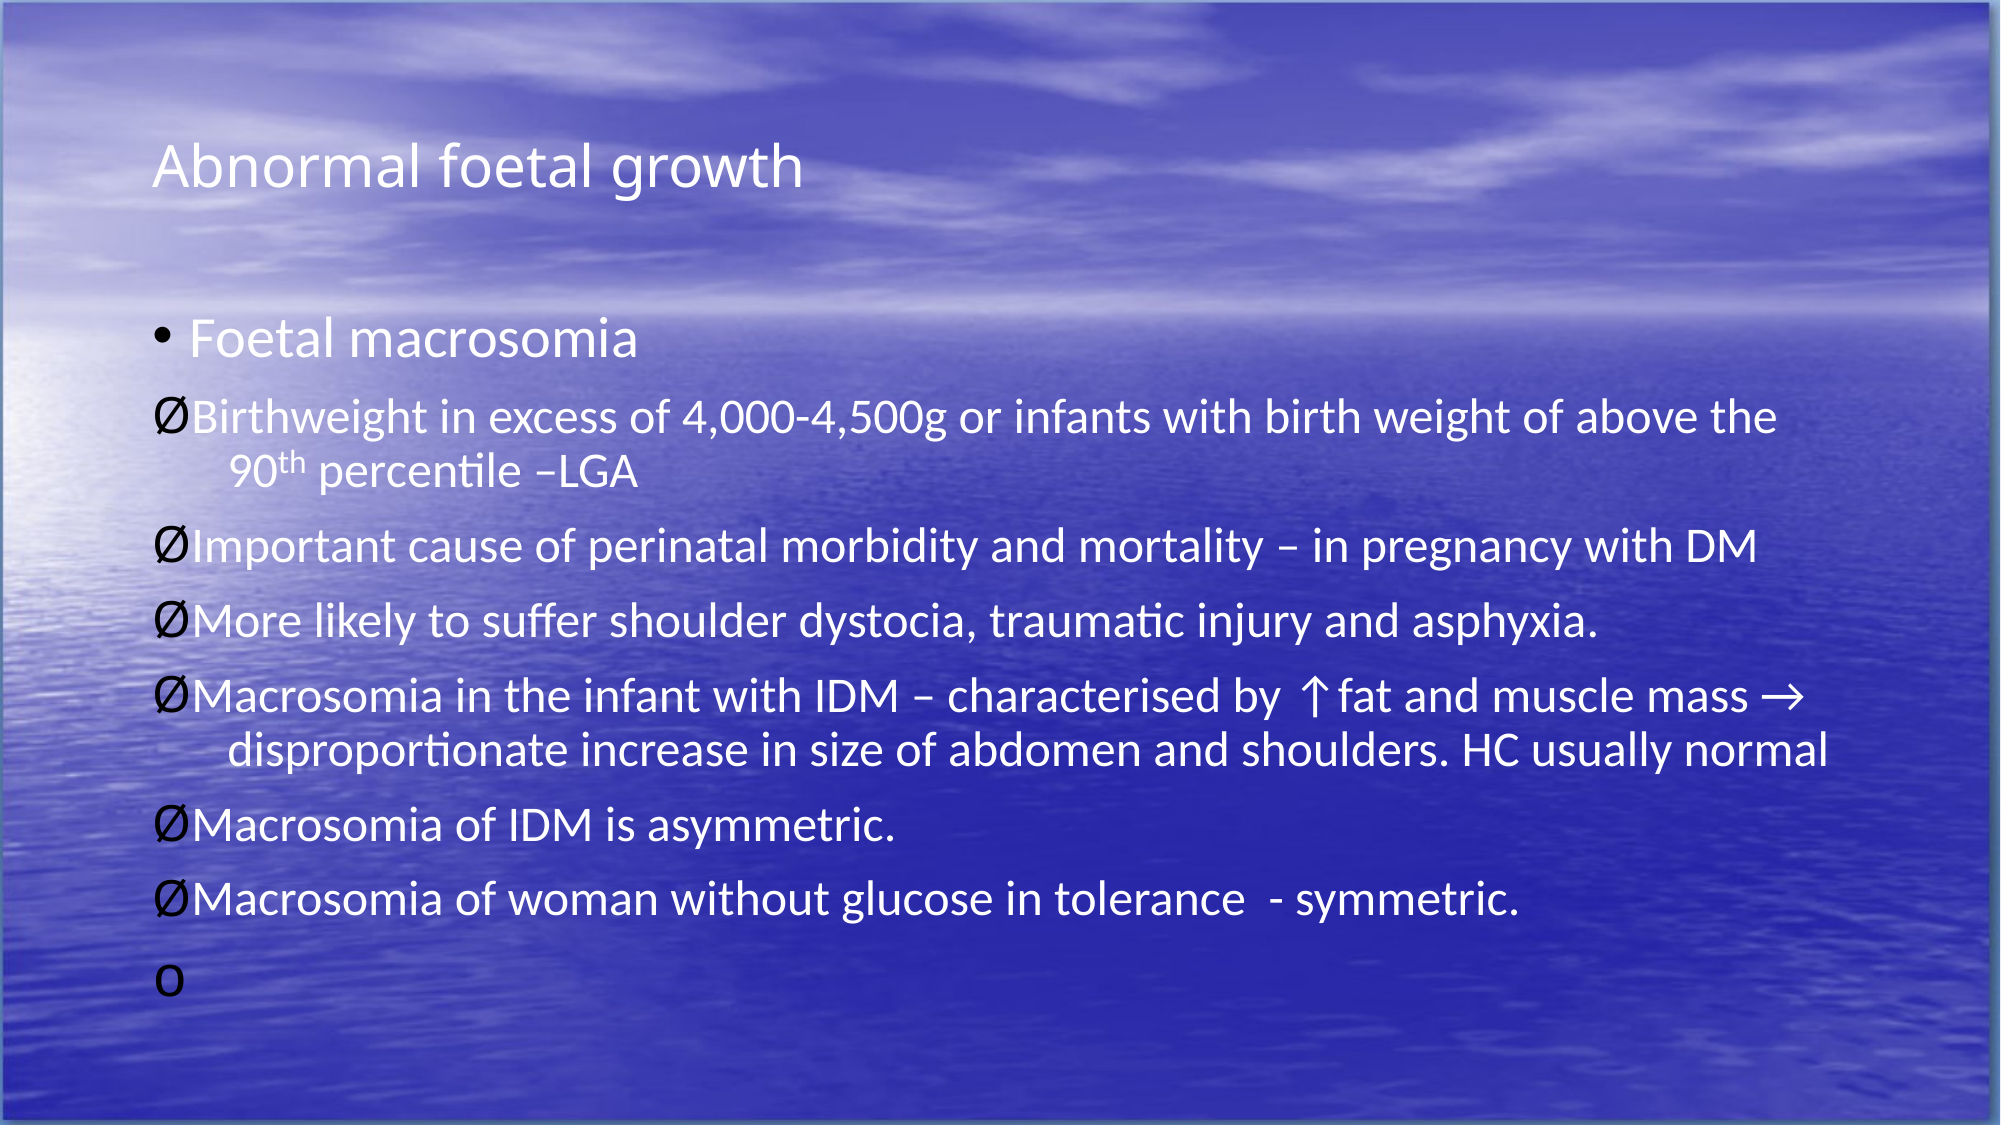

# Abnormal foetal growth
Foetal macrosomia
Birthweight in excess of 4,000-4,500g or infants with birth weight of above the 90th percentile –LGA
Important cause of perinatal morbidity and mortality – in pregnancy with DM
More likely to suffer shoulder dystocia, traumatic injury and asphyxia.
Macrosomia in the infant with IDM – characterised by ↑fat and muscle mass → disproportionate increase in size of abdomen and shoulders. HC usually normal
Macrosomia of IDM is asymmetric.
Macrosomia of woman without glucose in tolerance - symmetric.